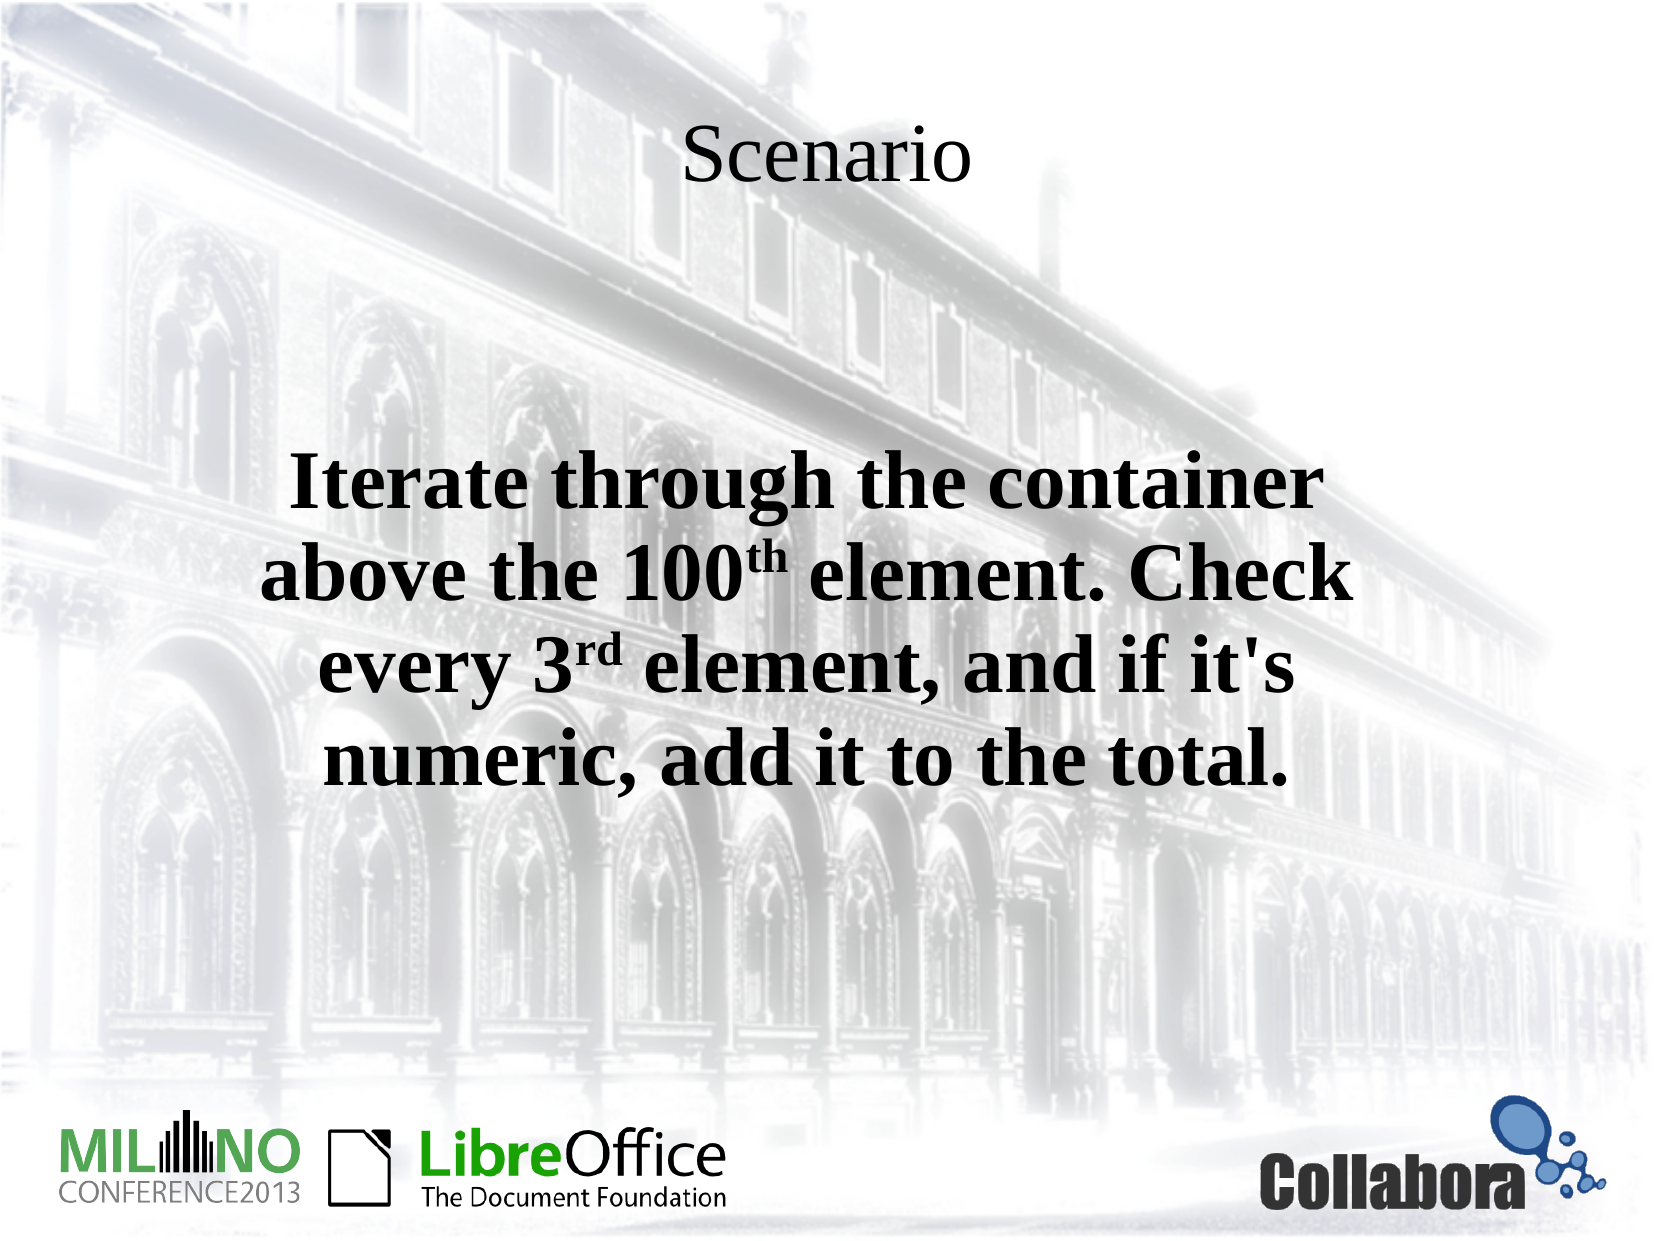

# Scenario
Iterate through the container above the 100th element. Check every 3rd element, and if it's numeric, add it to the total.